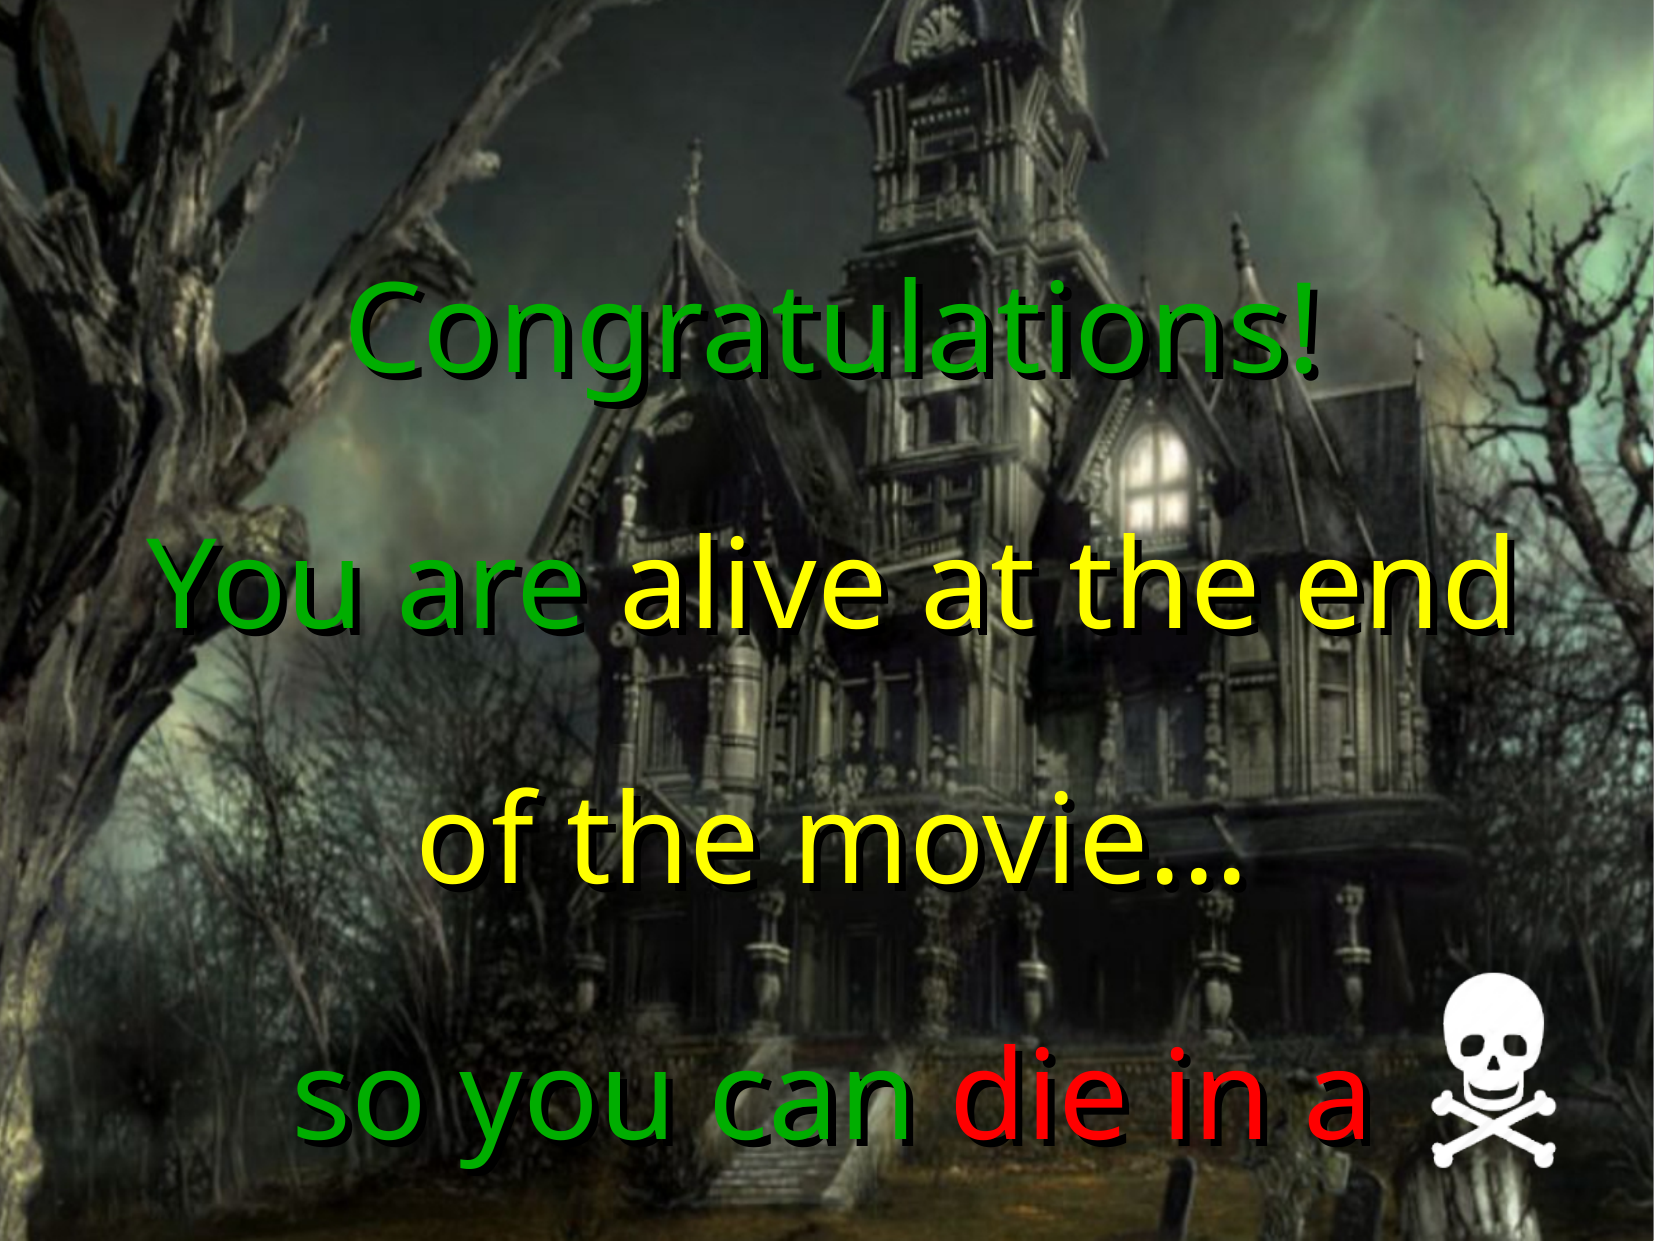

Congratulations!
You are alive at the end of the movie...
so you can die in a sequel!